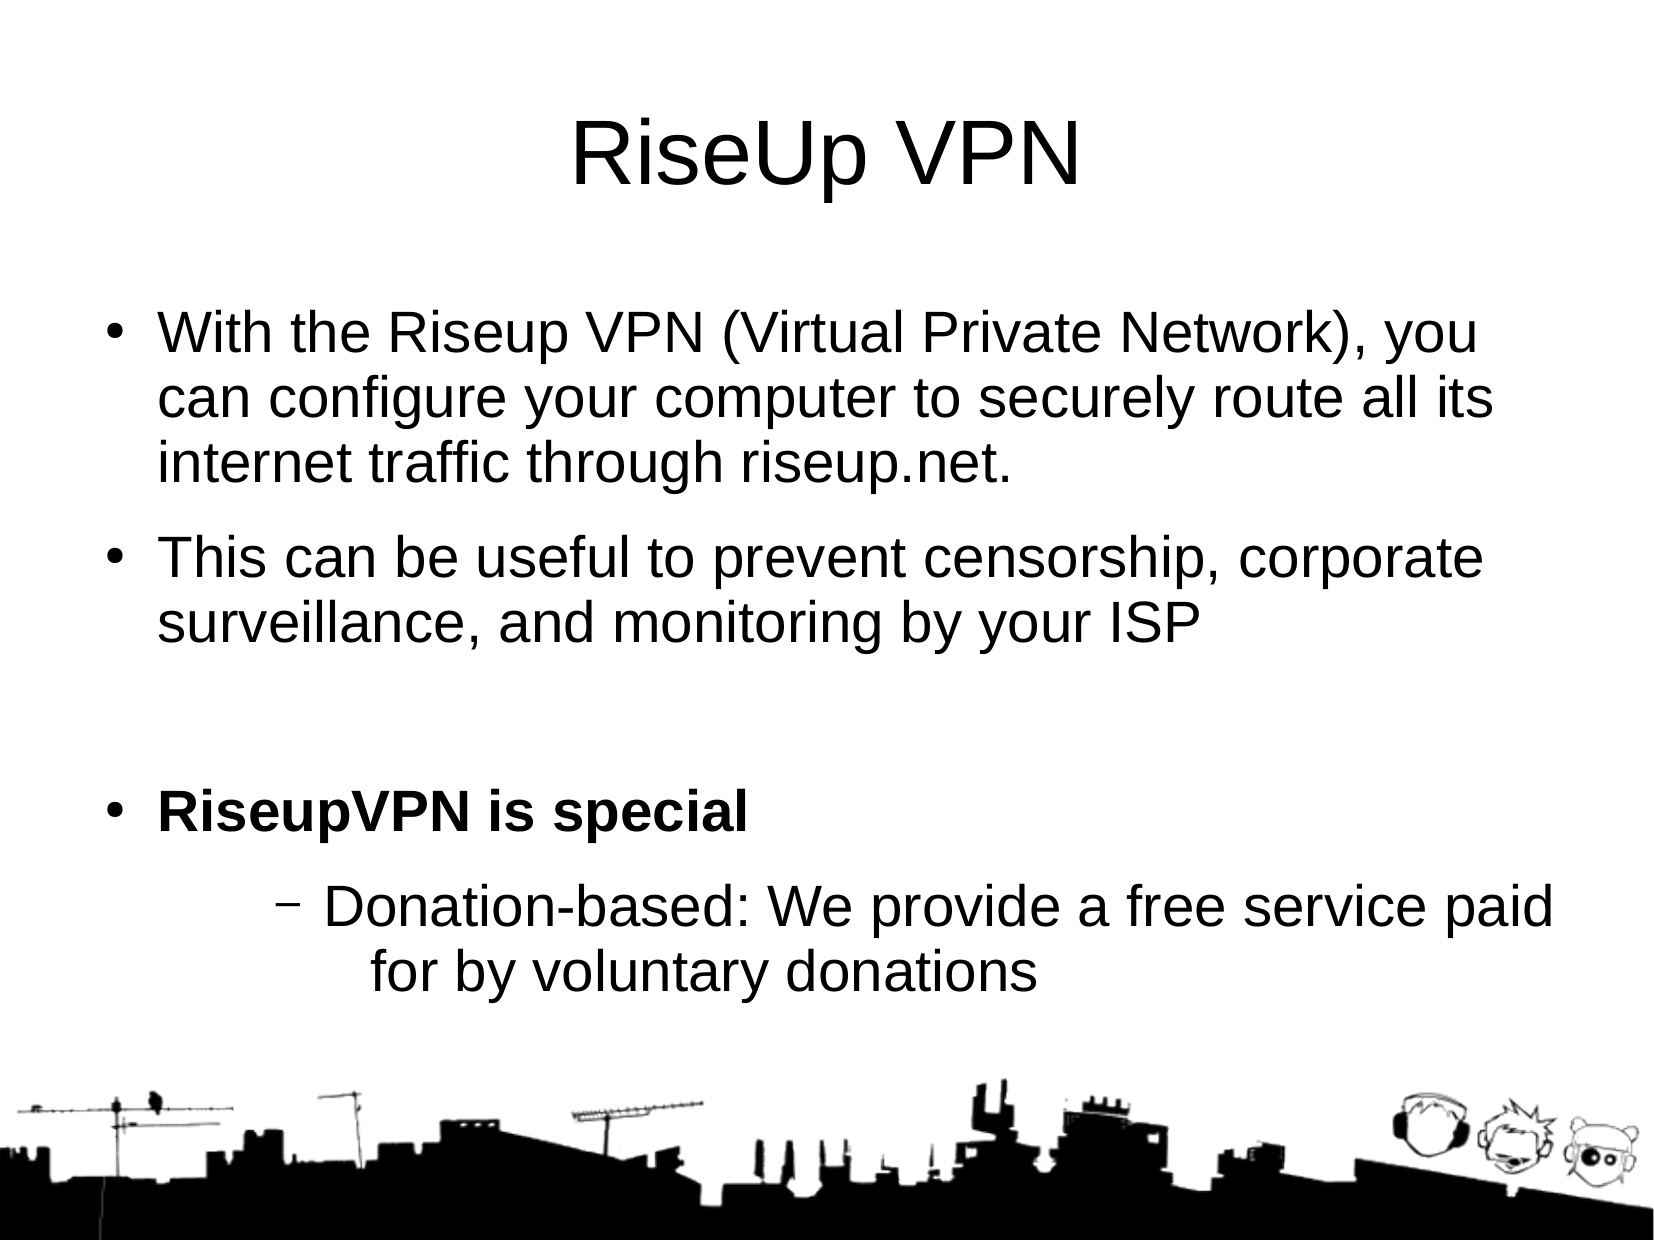

# RiseUp VPN
With the Riseup VPN (Virtual Private Network), you can configure your computer to securely route all its internet traffic through riseup.net.
This can be useful to prevent censorship, corporate surveillance, and monitoring by your ISP
RiseupVPN is special
Donation-based: We provide a free service paid for by voluntary donations